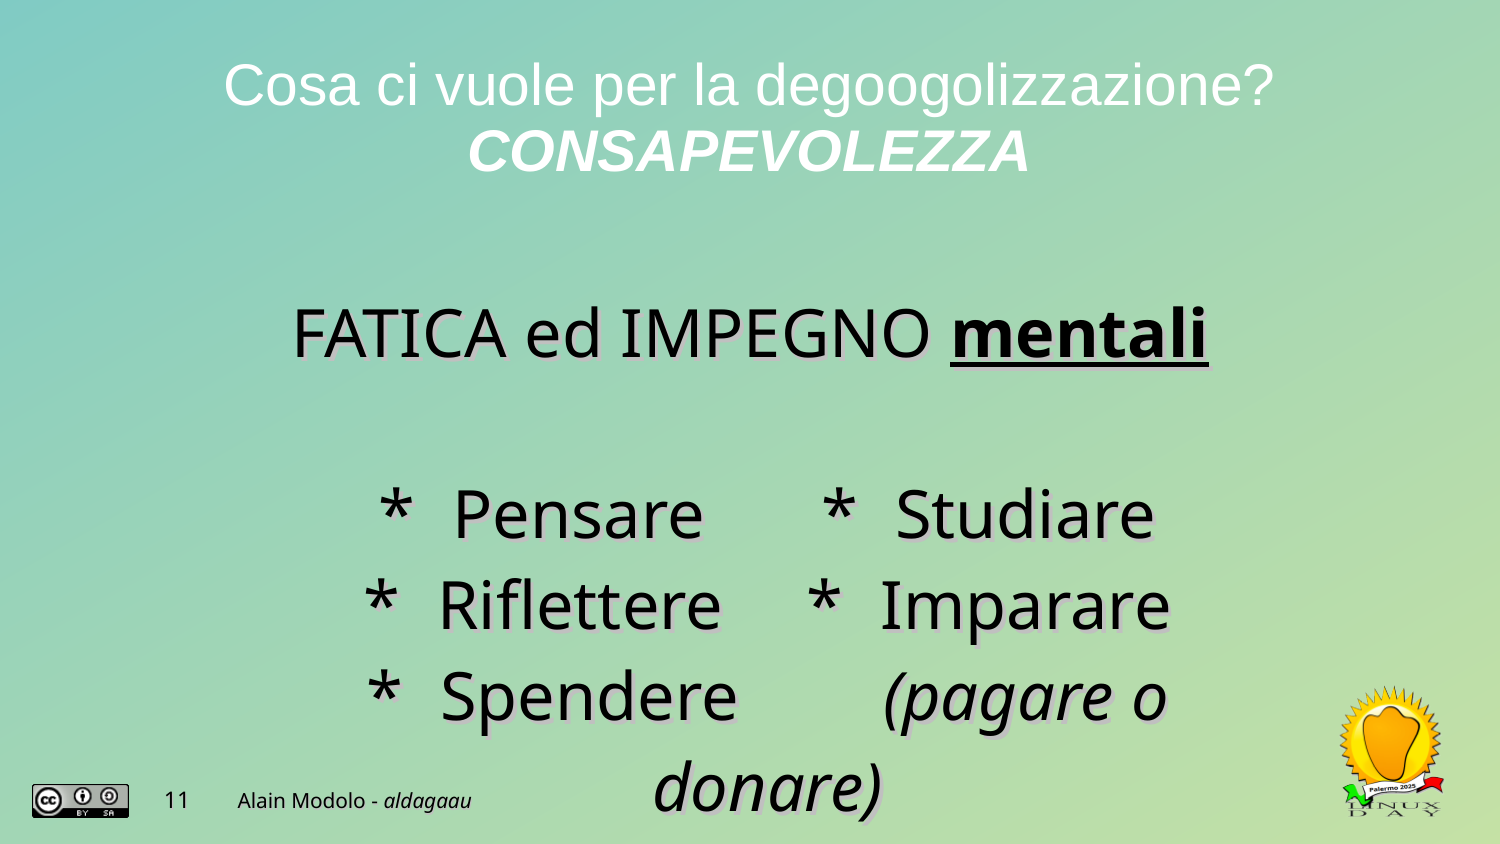

# Cosa ci vuole per la degoogolizzazione? CONSAPEVOLEZZA
FATICA ed IMPEGNO mentali
*	Pensare		* 	Studiare
*	Riflettere		*	Imparare
*	Spendere		(pagare o donare)